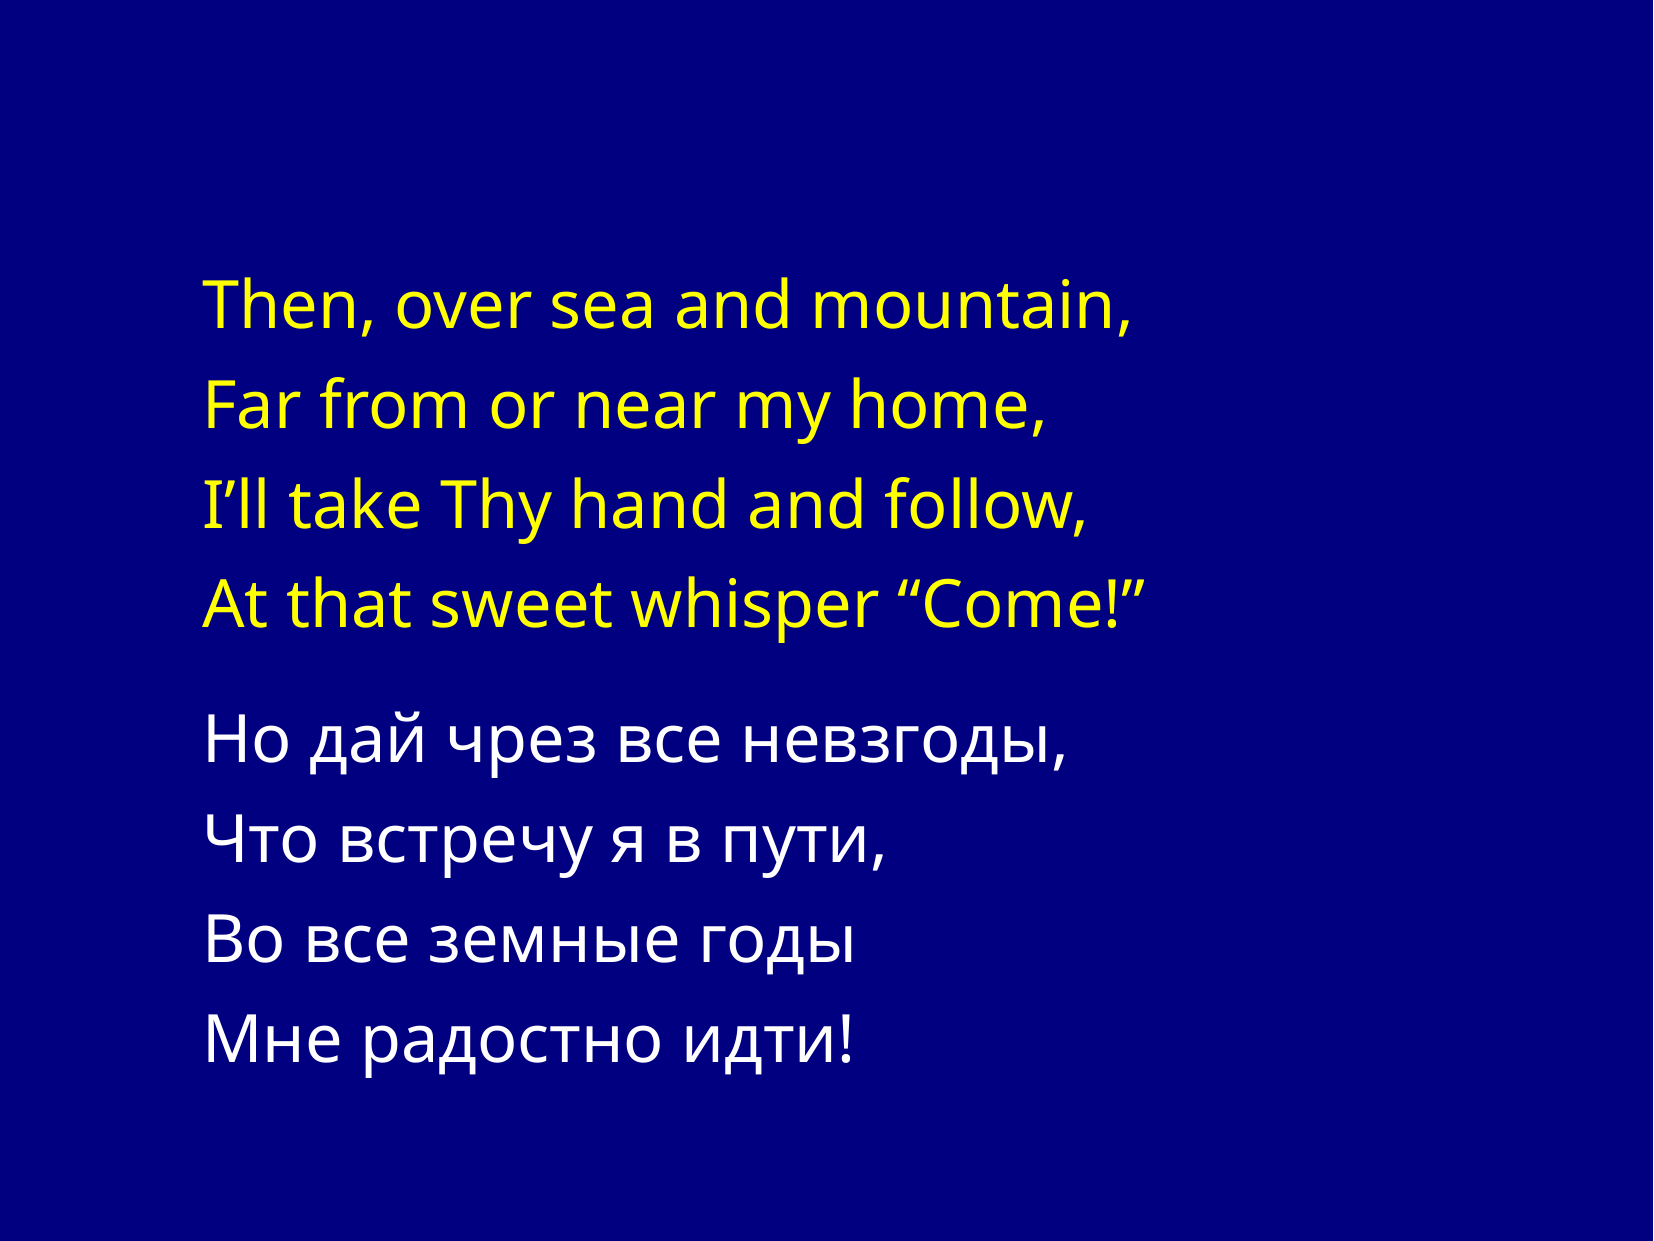

Then, over sea and mountain,
	Far from or near my home,
	I’ll take Thy hand and follow,
	At that sweet whisper “Come!”
	Но дай чрез все невзгоды,
	Что встречу я в пути,
	Во все земные годы
	Мне радостно идти!